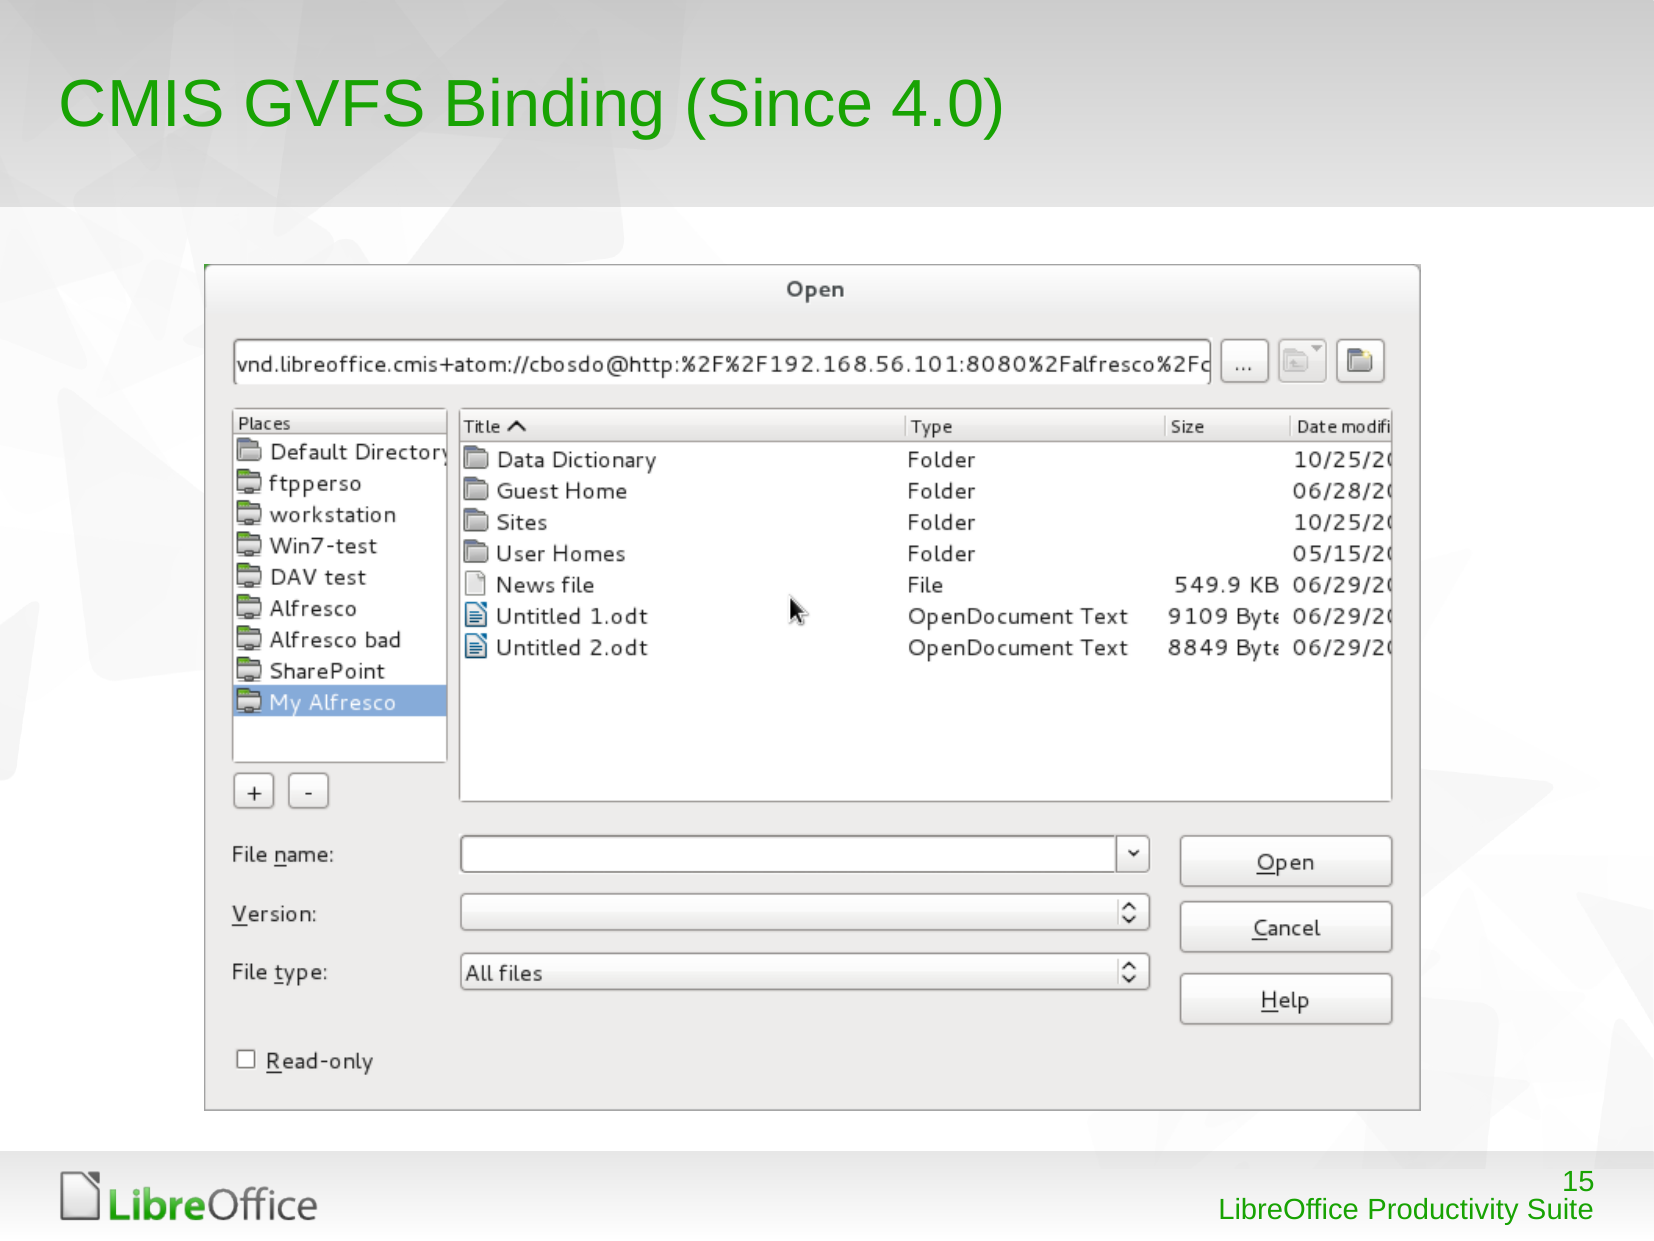

# CMIS GVFS Binding (Since 4.0)
15
LibreOffice Productivity Suite